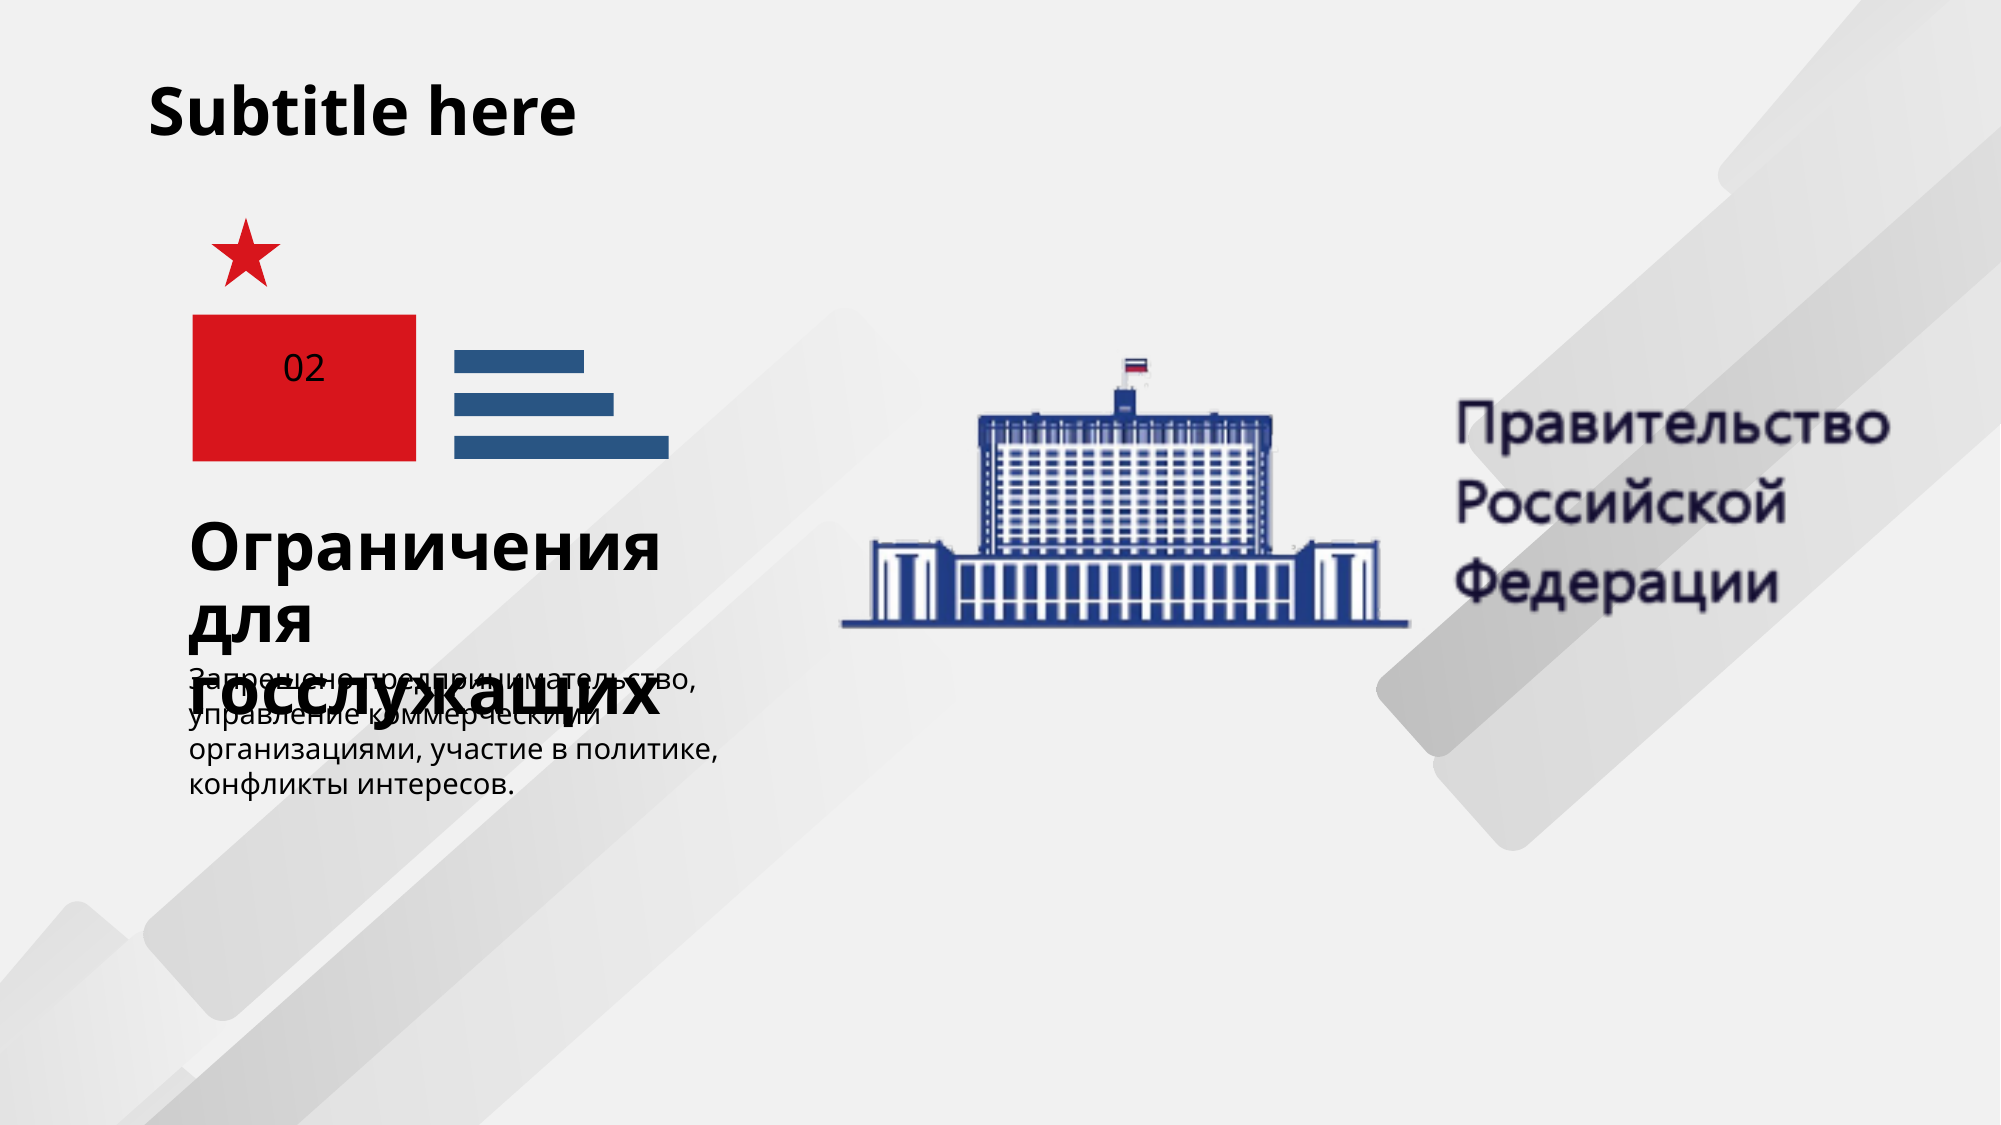

02
Ограничения для госслужащих
Запрещено предпринимательство, управление коммерческими организациями, участие в политике, конфликты интересов.